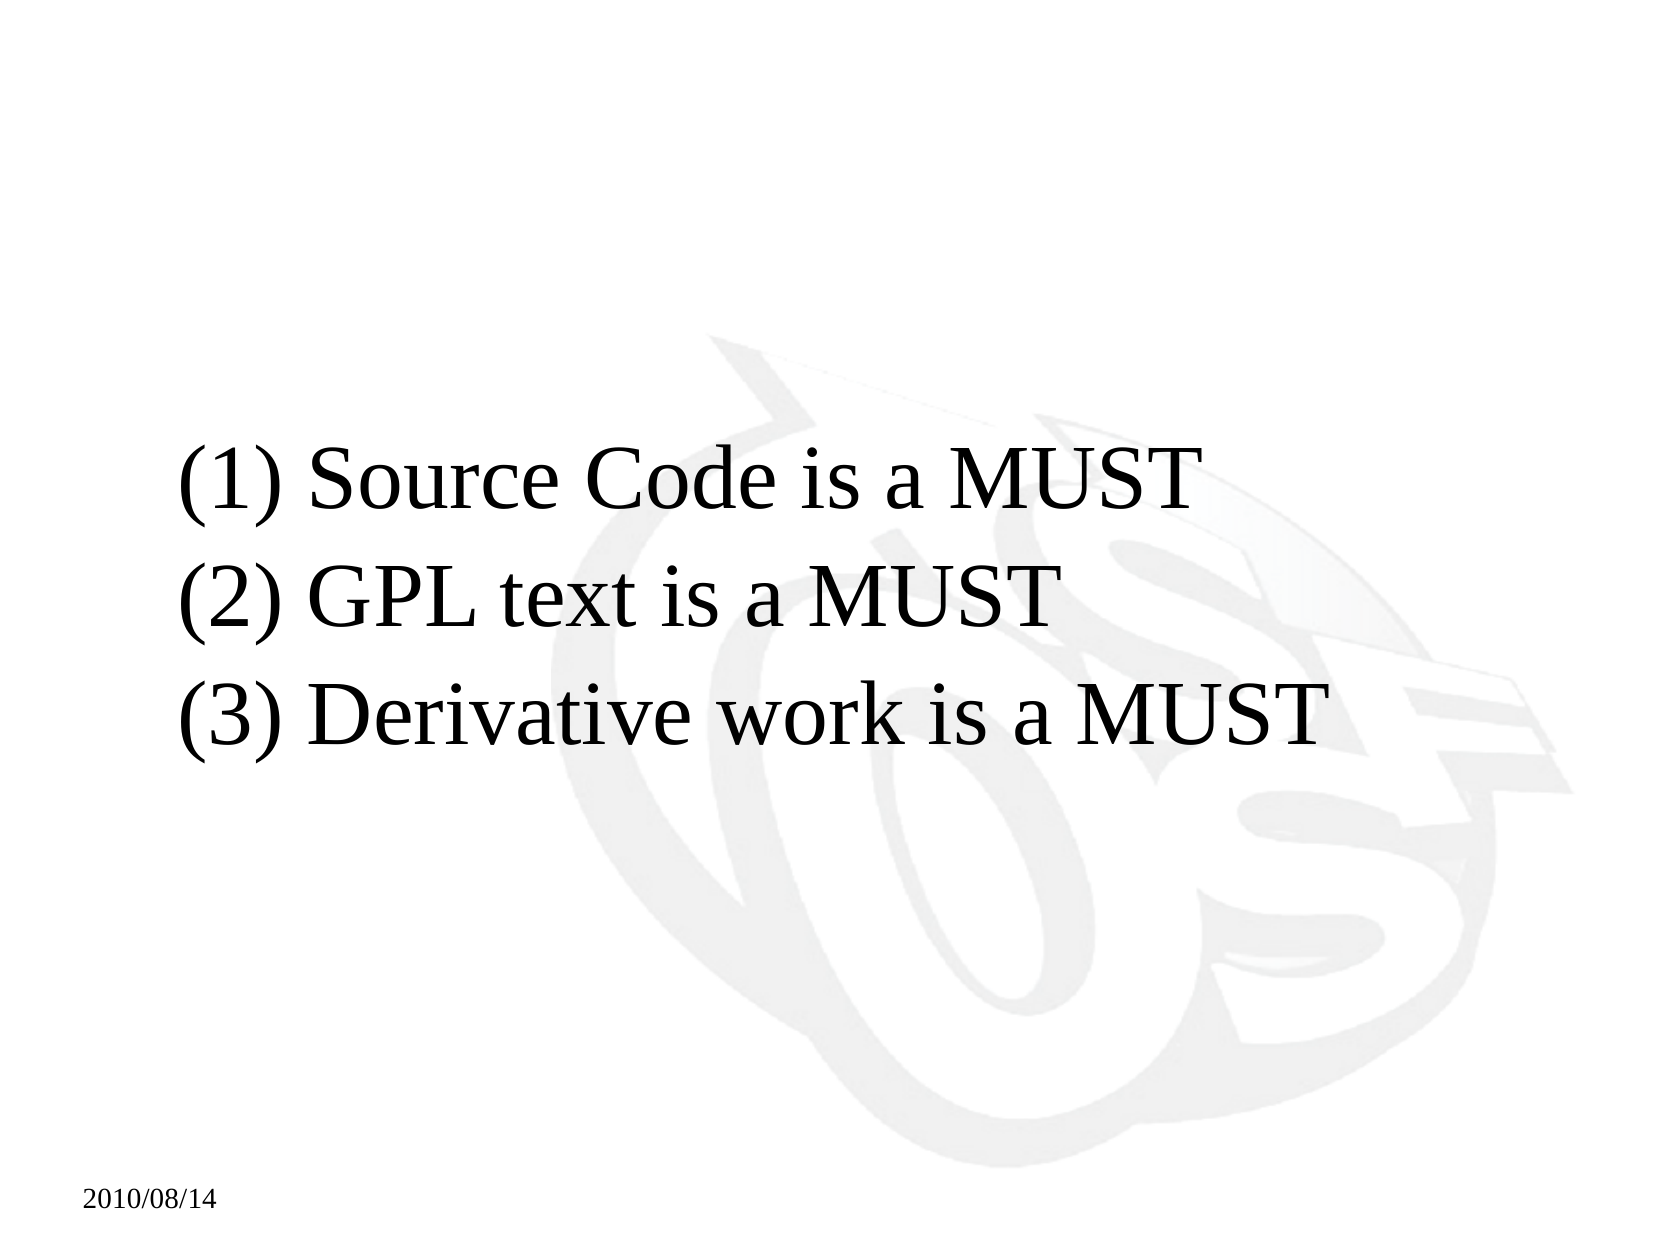

(1) Source Code is a MUST
# (2) GPL text is a MUST
(3) Derivative work is a MUST
2010/08/14